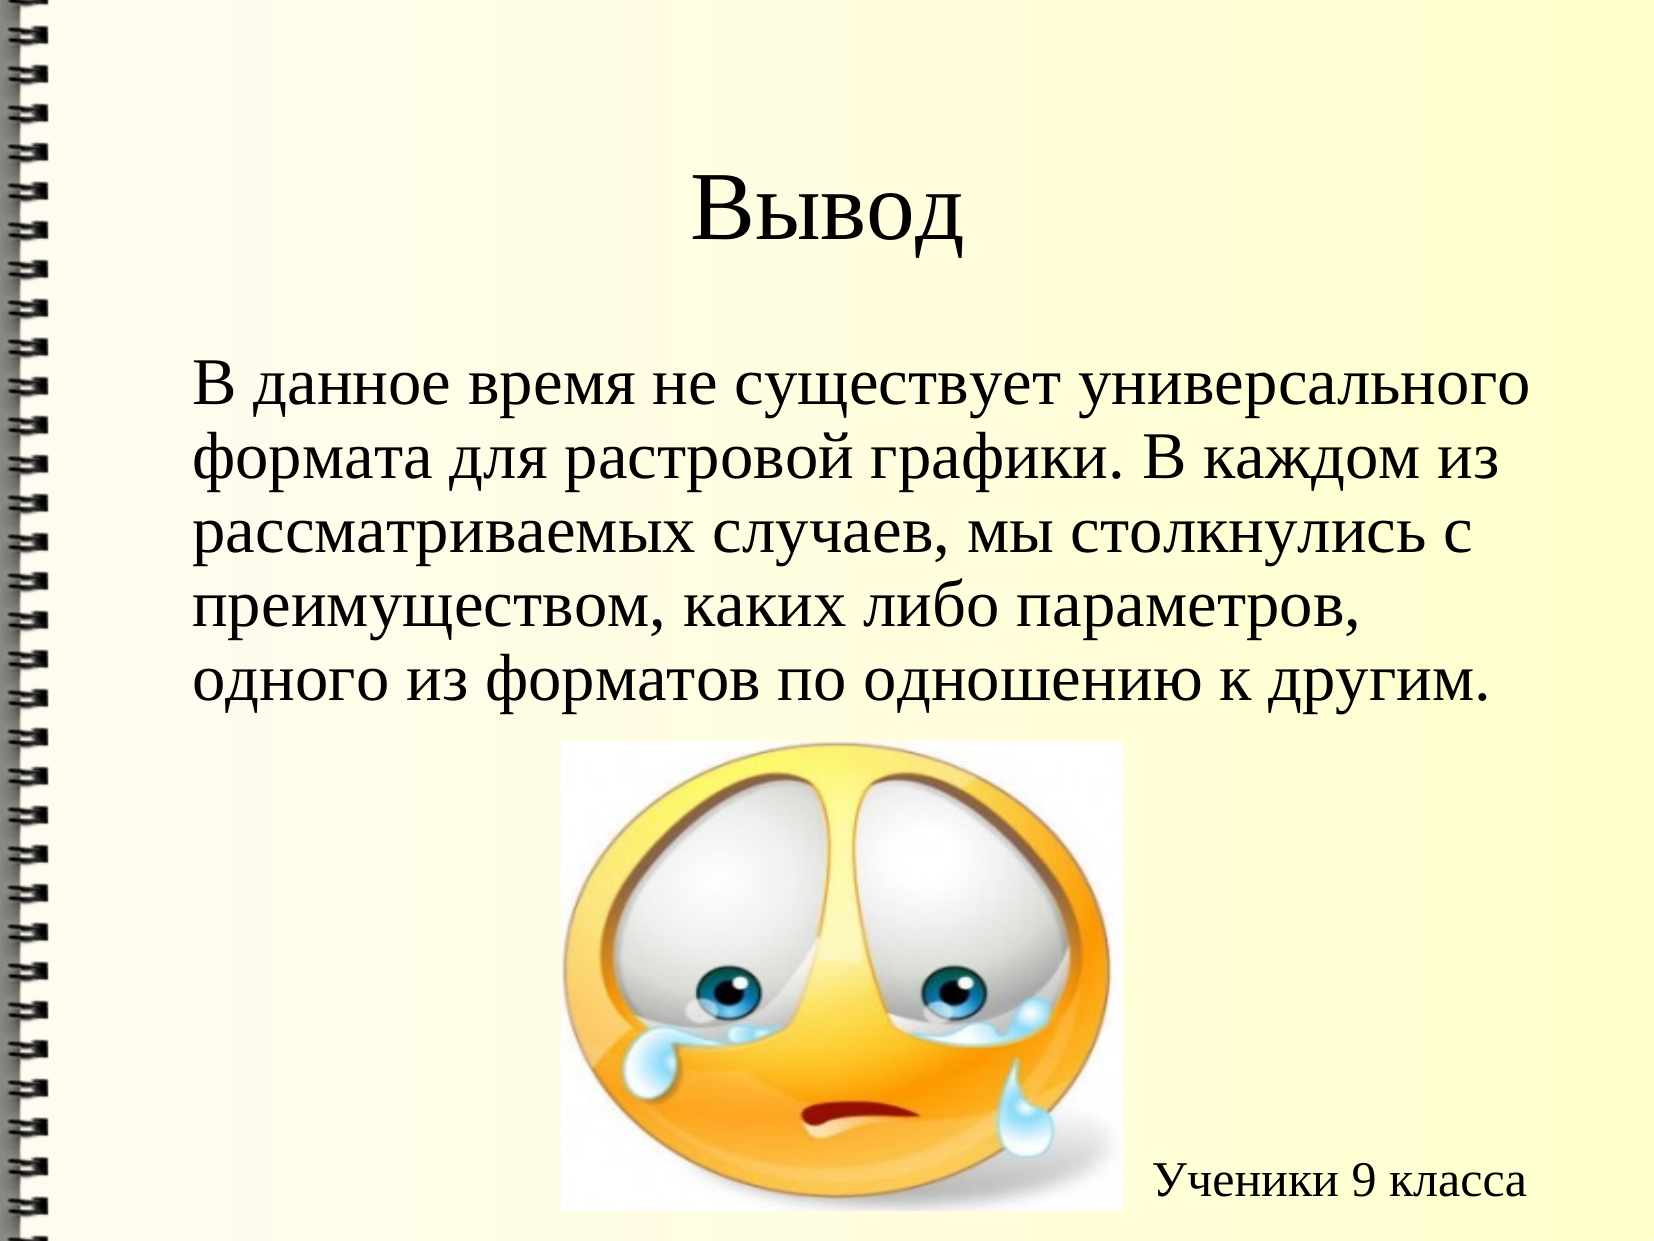

# Вывод
В данное время не существует универсального формата для растровой графики. В каждом из рассматриваемых случаев, мы столкнулись с преимуществом, каких либо параметров, одного из форматов по одношению к другим.
Ученики 9 класса